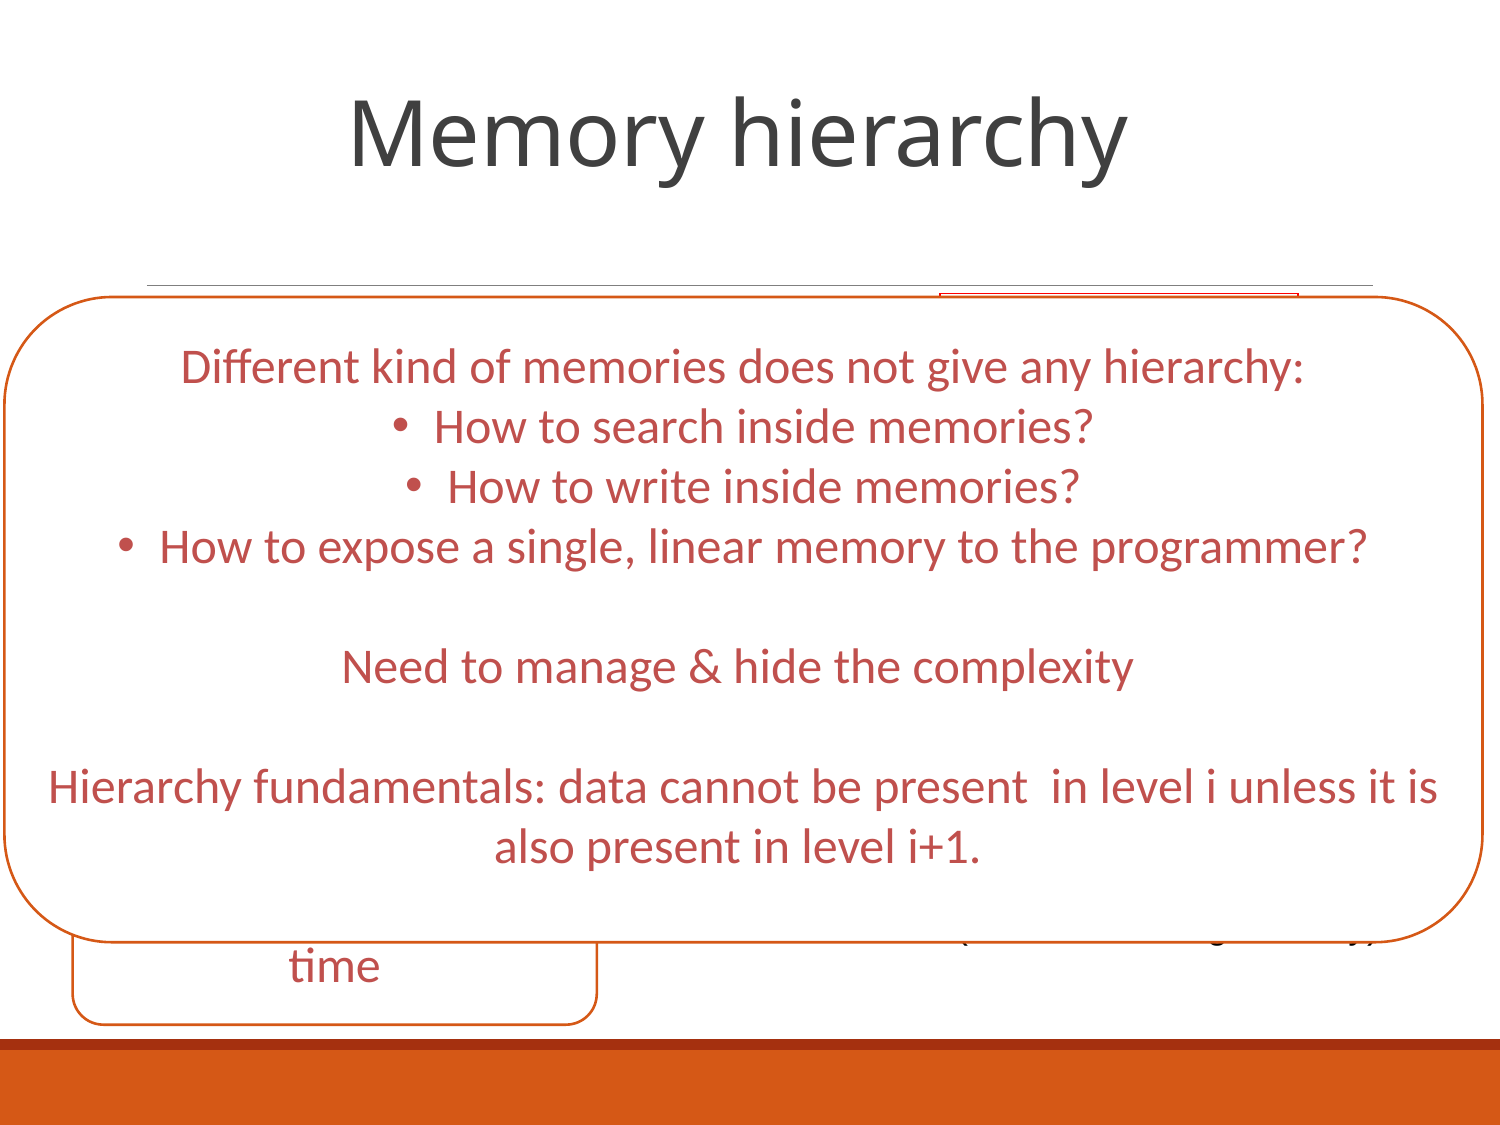

Memory hierarchy
Different kind of memories does not give any hierarchy:
How to search inside memories?
How to write inside memories?
How to expose a single, linear memory to the programmer?
Need to manage & hide the complexity
Hierarchy fundamentals: data cannot be present in level i unless it is also present in level i+1.
~10 ns
Few MB
6 transistors
~60 ns
Tenth of GB
Different accessing time
1 transistor + 1 cap
(need refreshing circuitry)